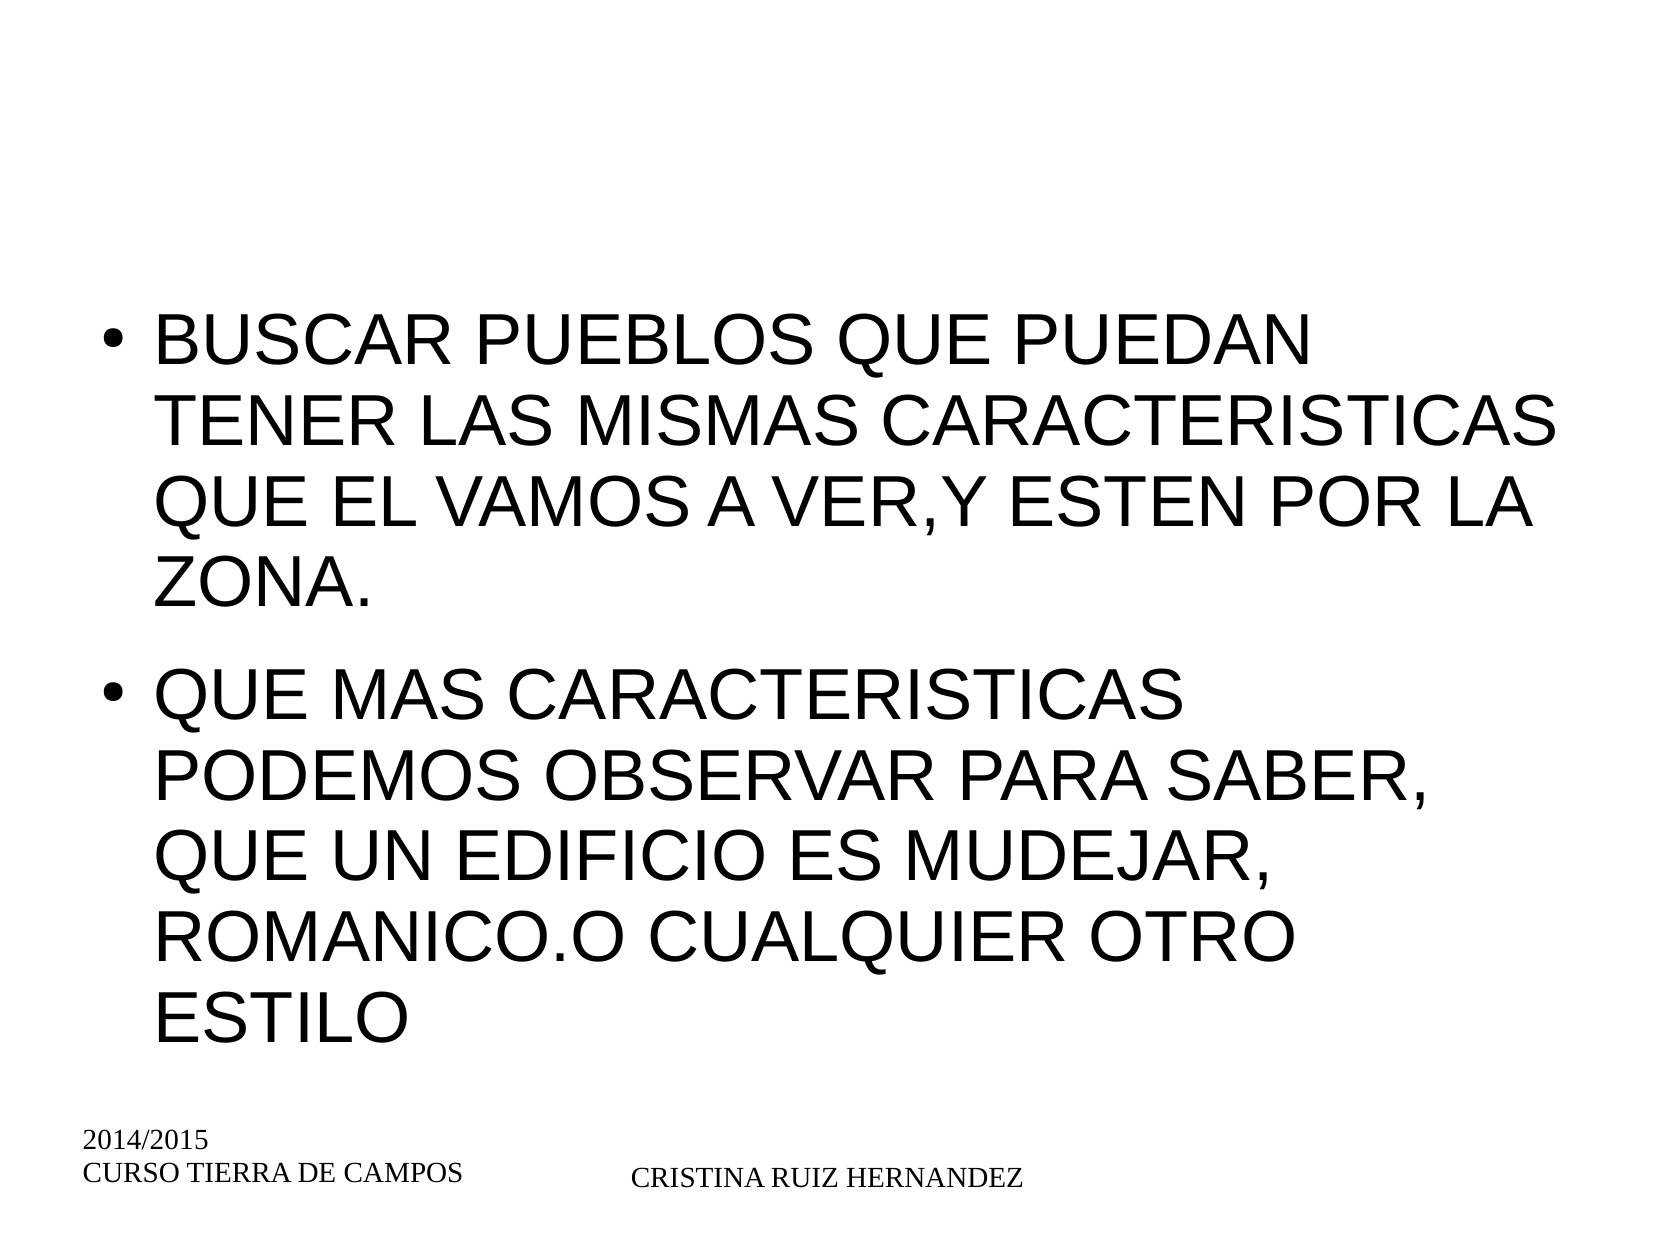

# ACTIVIDADES PREVIAS
BUSCAR PUEBLOS QUE PUEDAN TENER LAS MISMAS CARACTERISTICAS QUE EL VAMOS A VER,Y ESTEN POR LA ZONA.
QUE MAS CARACTERISTICAS PODEMOS OBSERVAR PARA SABER, QUE UN EDIFICIO ES MUDEJAR, ROMANICO.O CUALQUIER OTRO ESTILO